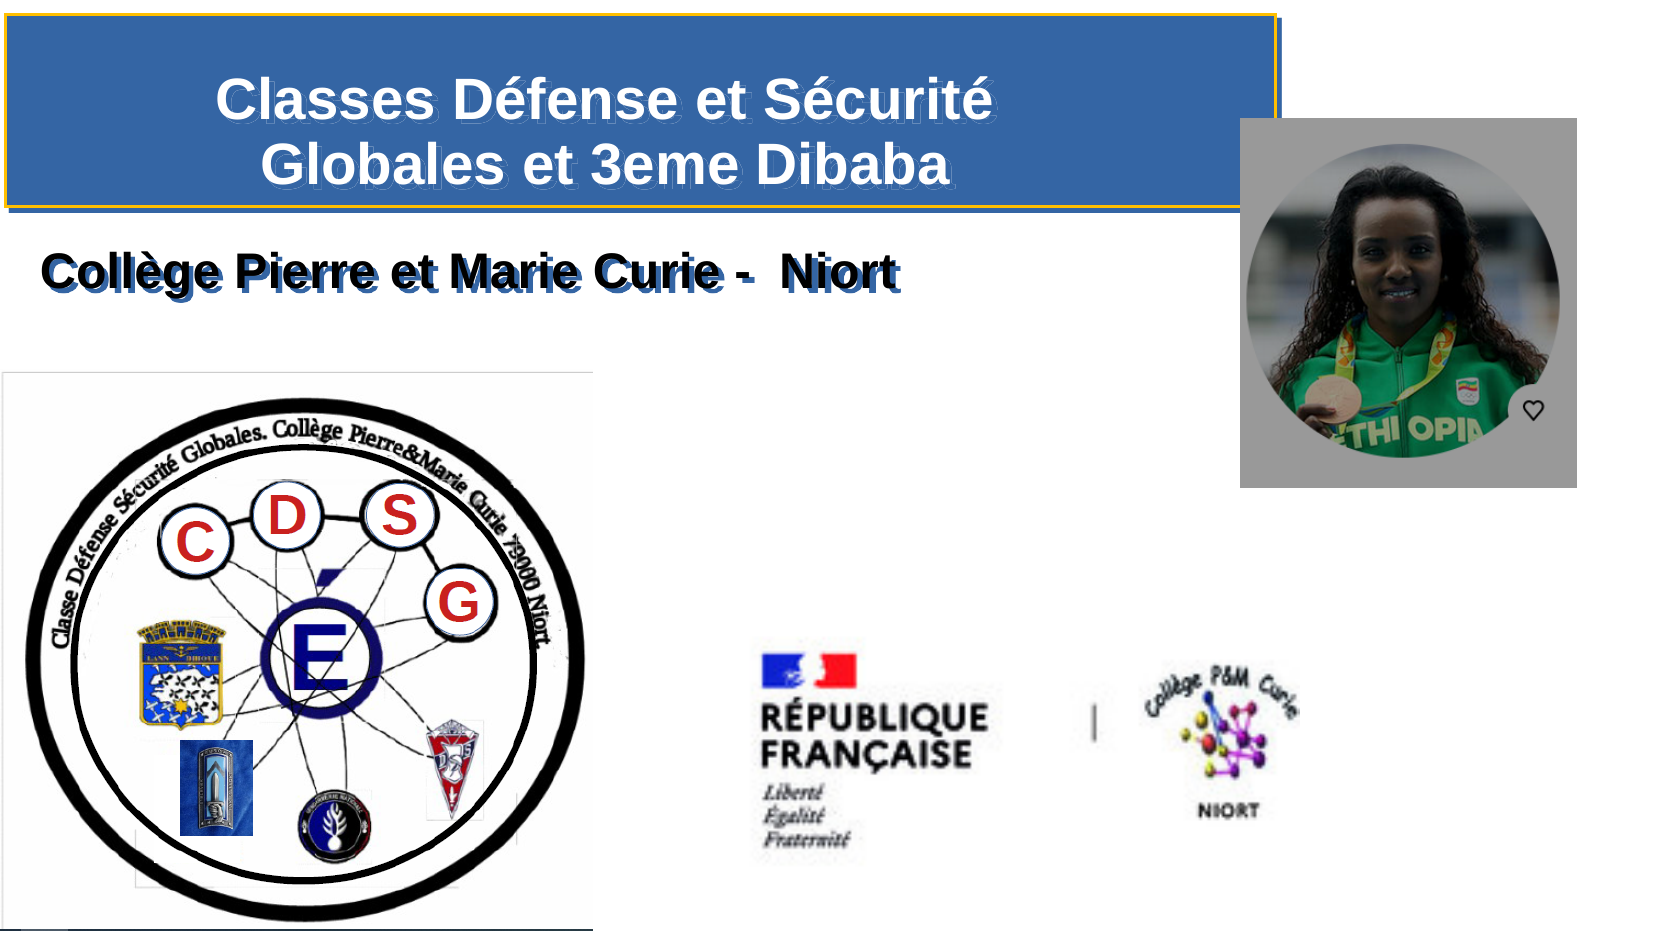

Classes Défense et Sécurité Globales et 3eme Dibaba
 Collège Pierre et Marie Curie - Niort